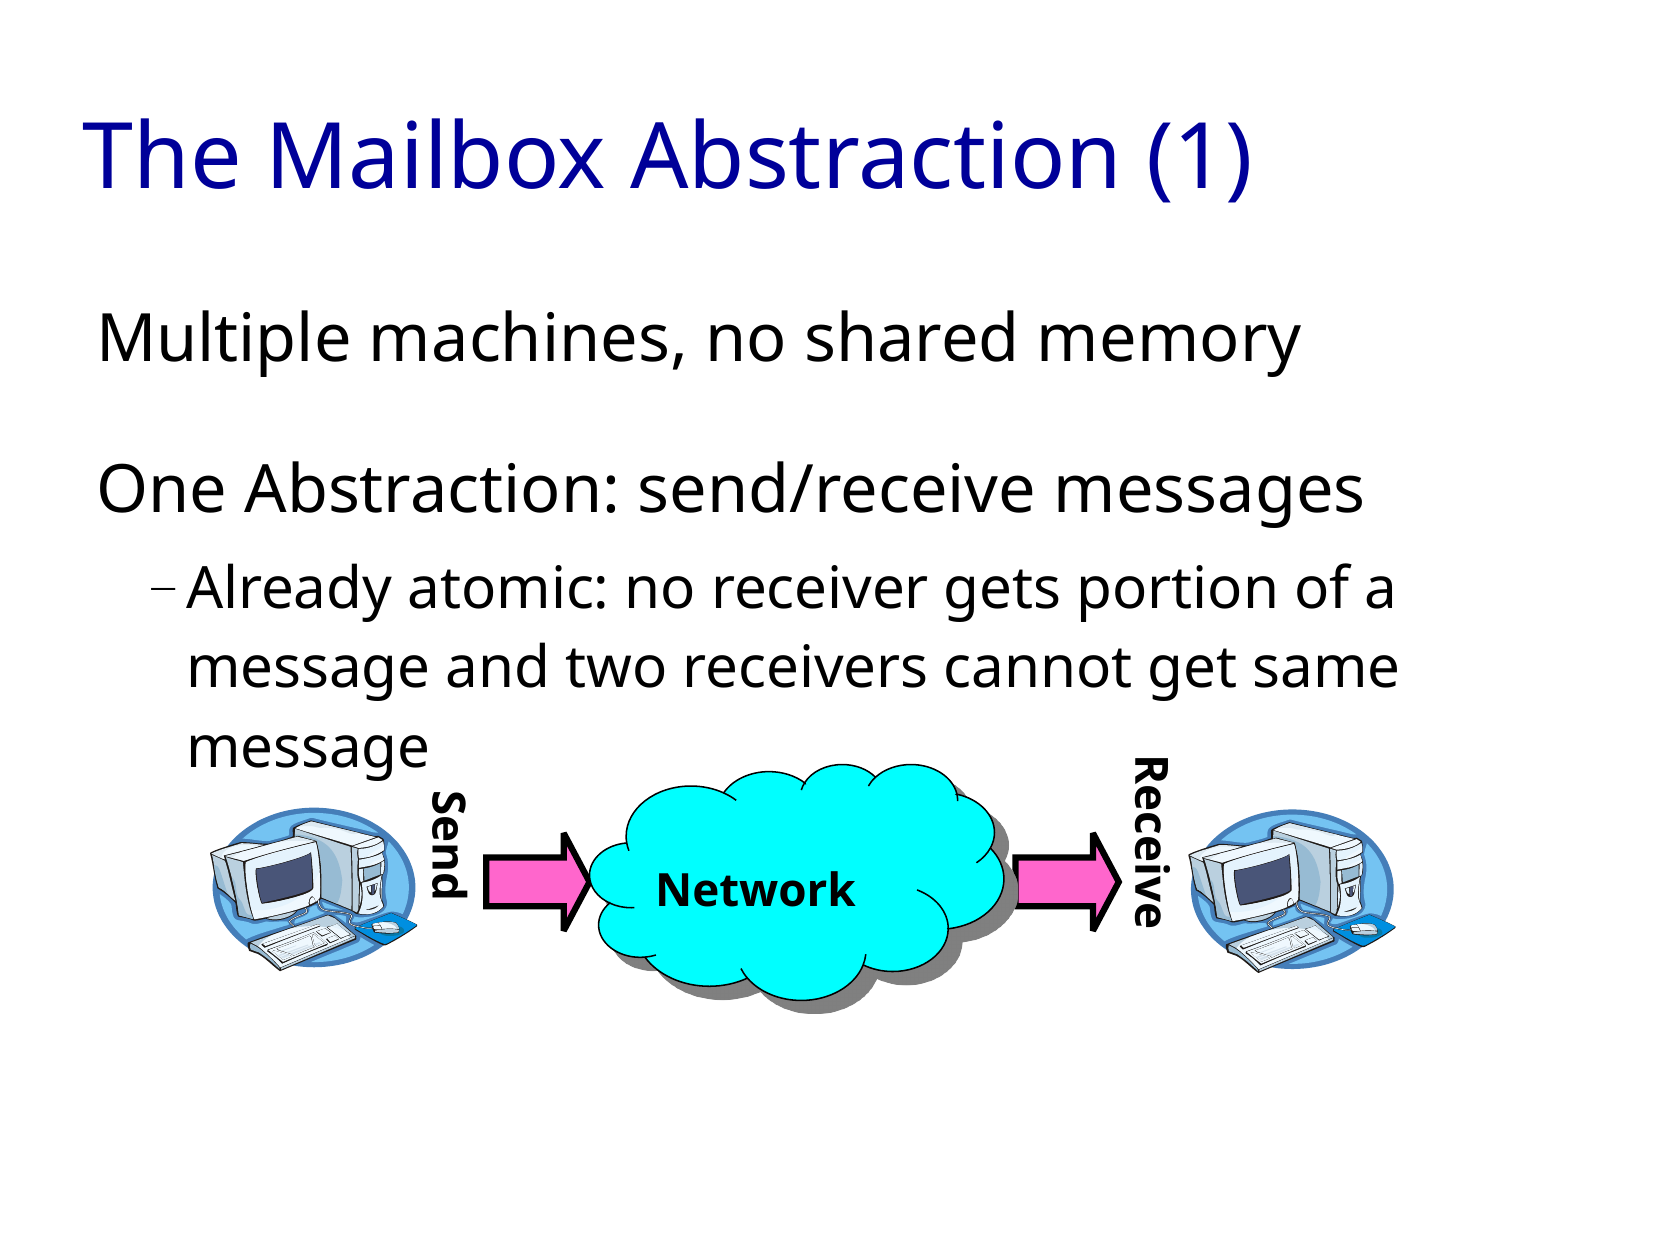

# The Mailbox Abstraction (1)
Multiple machines, no shared memory
One Abstraction: send/receive messages
Already atomic: no receiver gets portion of a message and two receivers cannot get same message
Receive
Send
Network